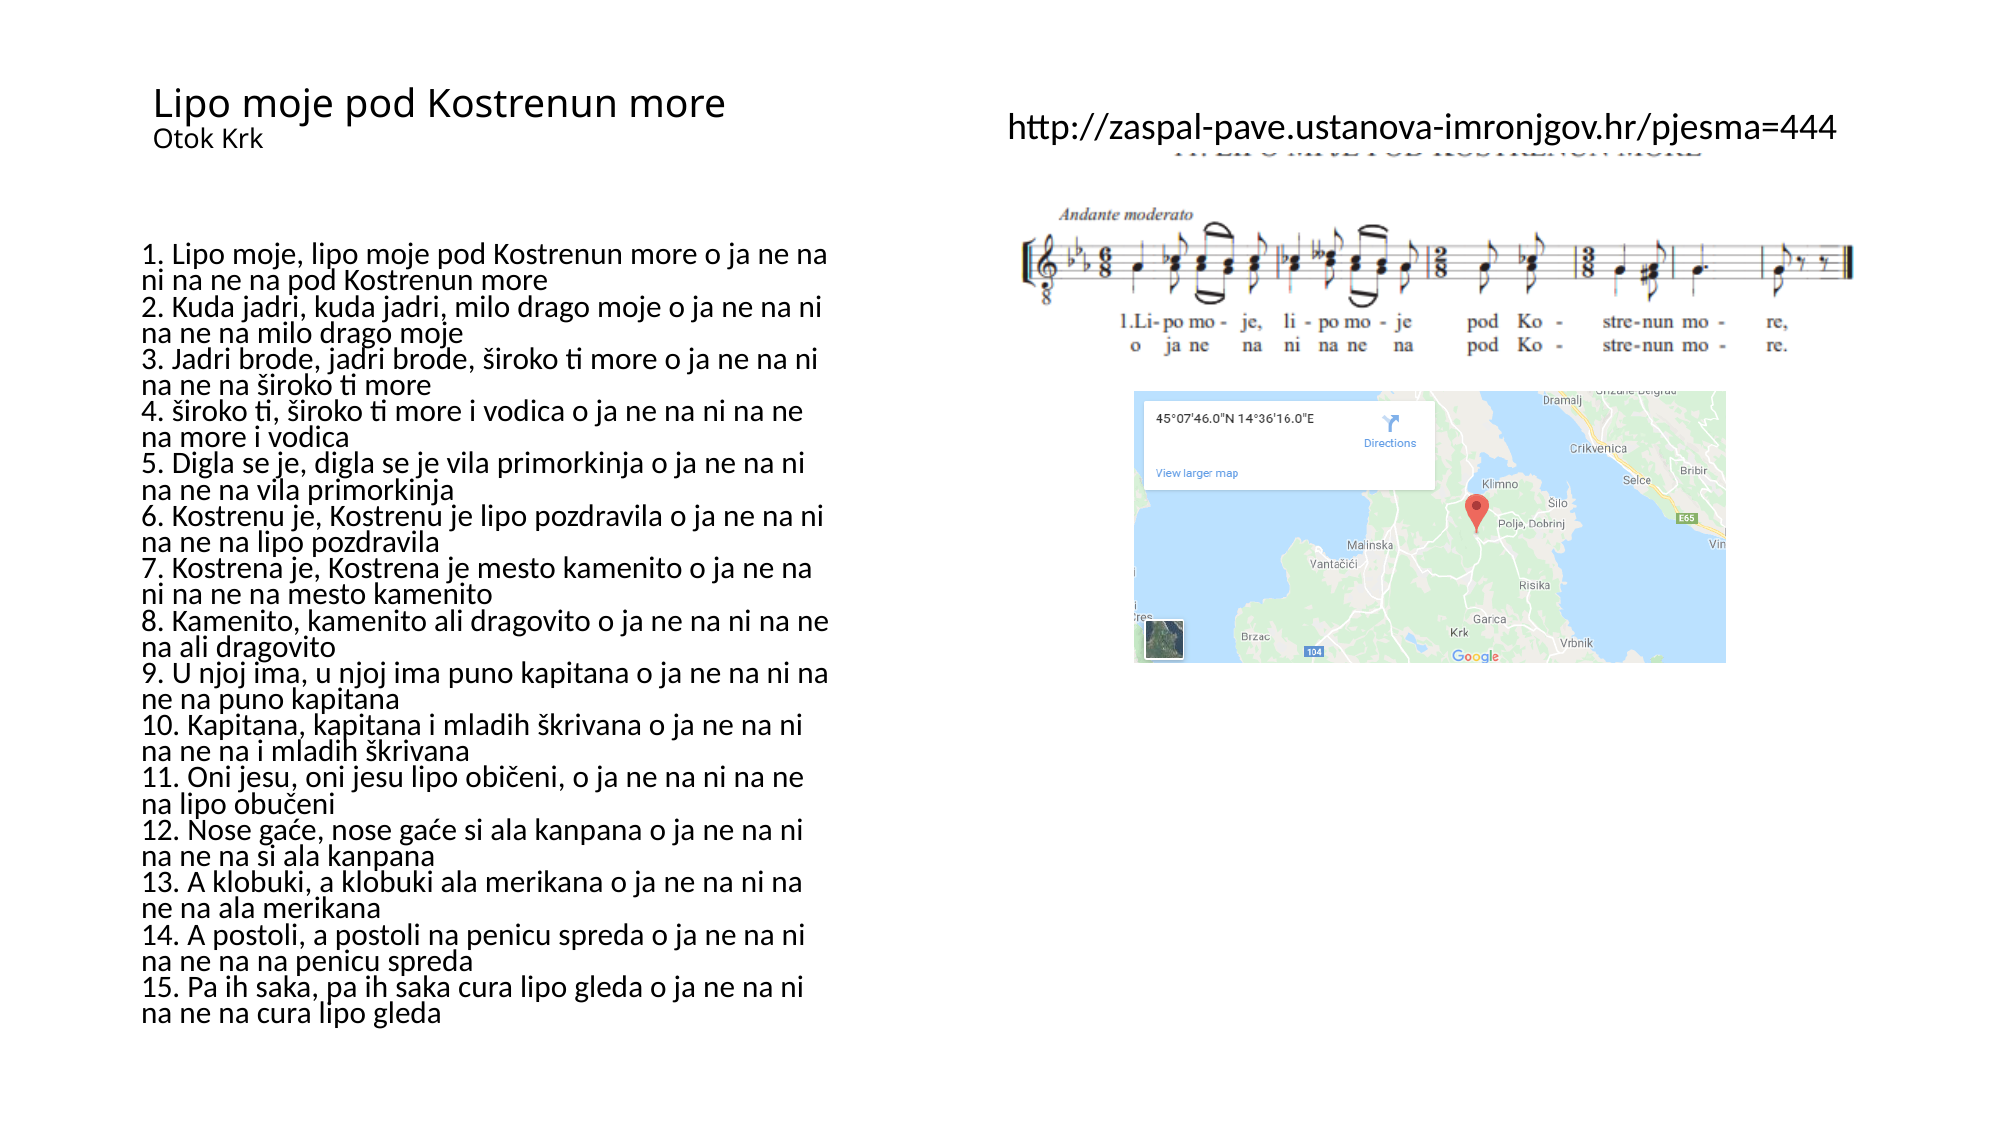

# Lipo moje pod Kostrenun more Otok Krk
http://zaspal-pave.ustanova-imronjgov.hr/pjesma=444
1. Lipo moje, lipo moje pod Kostrenun more o ja ne na ni na ne na pod Kostrenun more
2. Kuda jadri, kuda jadri, milo drago moje o ja ne na ni na ne na milo drago moje
3. Jadri brode, jadri brode, široko ti more o ja ne na ni na ne na široko ti more
4. široko ti, široko ti more i vodica o ja ne na ni na ne na more i vodica
5. Digla se je, digla se je vila primorkinja o ja ne na ni na ne na vila primorkinja
6. Kostrenu je, Kostrenu je lipo pozdravila o ja ne na ni na ne na lipo pozdravila
7. Kostrena je, Kostrena je mesto kamenito o ja ne na ni na ne na mesto kamenito
8. Kamenito, kamenito ali dragovito o ja ne na ni na ne na ali dragovito
9. U njoj ima, u njoj ima puno kapitana o ja ne na ni na ne na puno kapitana
10. Kapitana, kapitana i mladih škrivana o ja ne na ni na ne na i mladih škrivana
11. Oni jesu, oni jesu lipo običeni, o ja ne na ni na ne na lipo obučeni
12. Nose gaće, nose gaće si ala kanpana o ja ne na ni na ne na si ala kanpana
13. A klobuki, a klobuki ala merikana o ja ne na ni na ne na ala merikana
14. A postoli, a postoli na penicu spreda o ja ne na ni na ne na na penicu spreda
15. Pa ih saka, pa ih saka cura lipo gleda o ja ne na ni na ne na cura lipo gleda